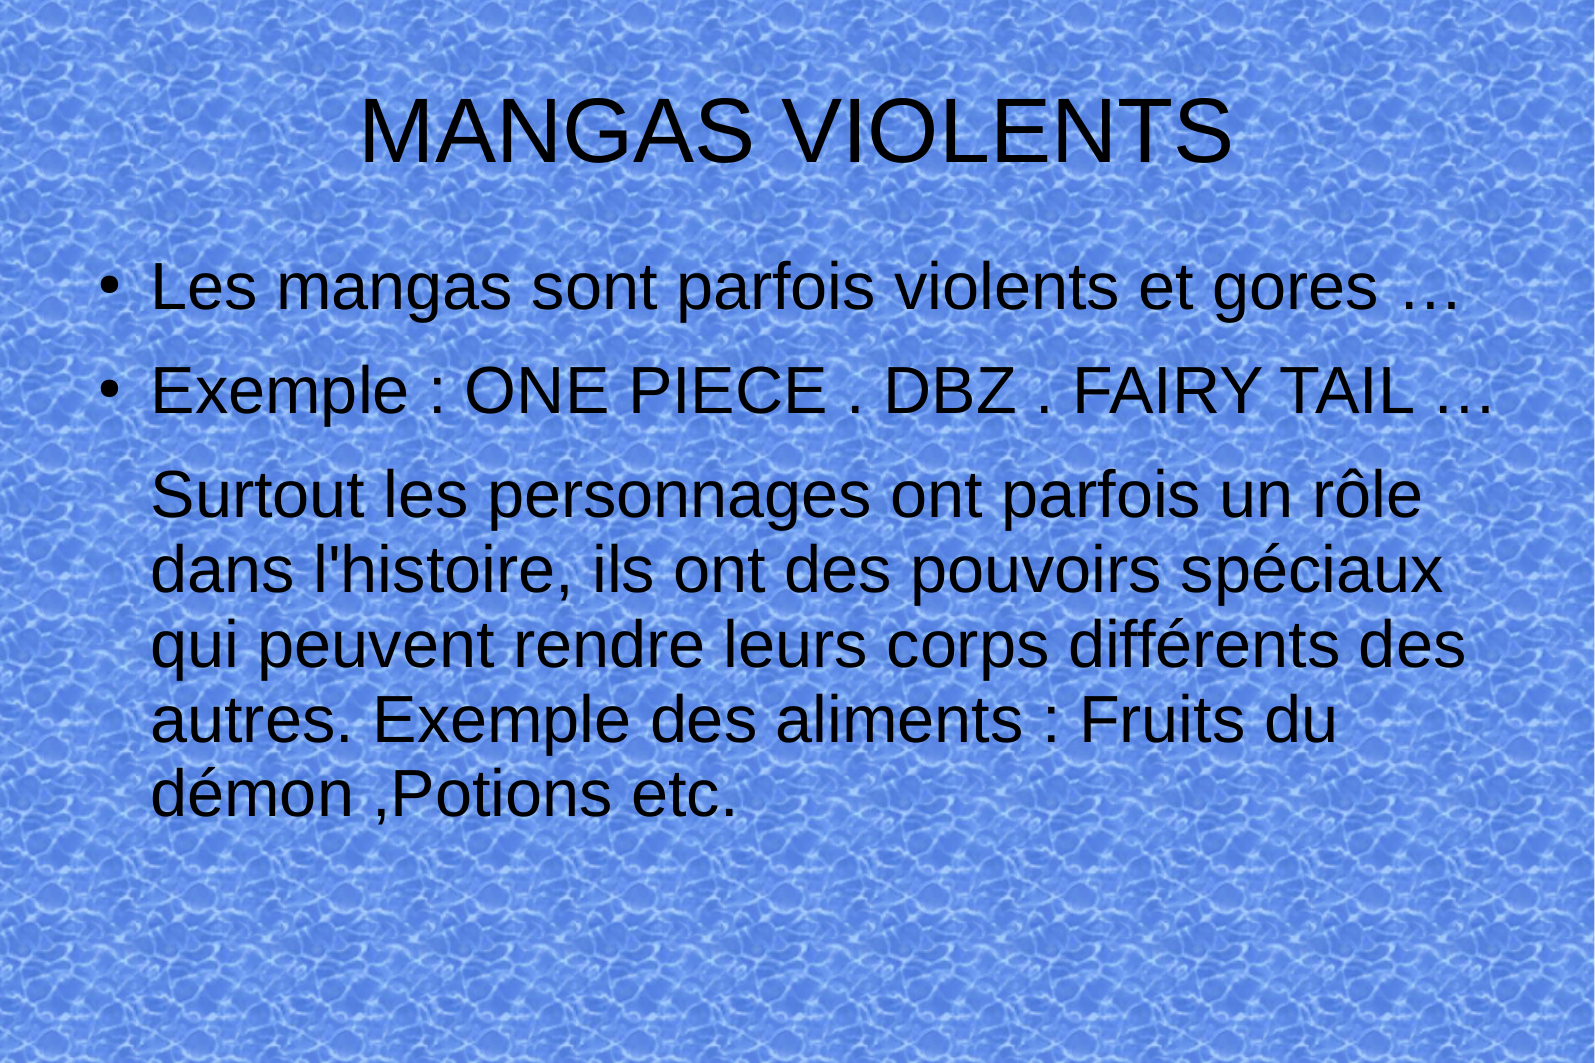

# MANGAS VIOLENTS
Les mangas sont parfois violents et gores …
Exemple : ONE PIECE . DBZ . FAIRY TAIL …
Surtout les personnages ont parfois un rôle dans l'histoire, ils ont des pouvoirs spéciaux qui peuvent rendre leurs corps différents des autres. Exemple des aliments : Fruits du démon ,Potions etc.